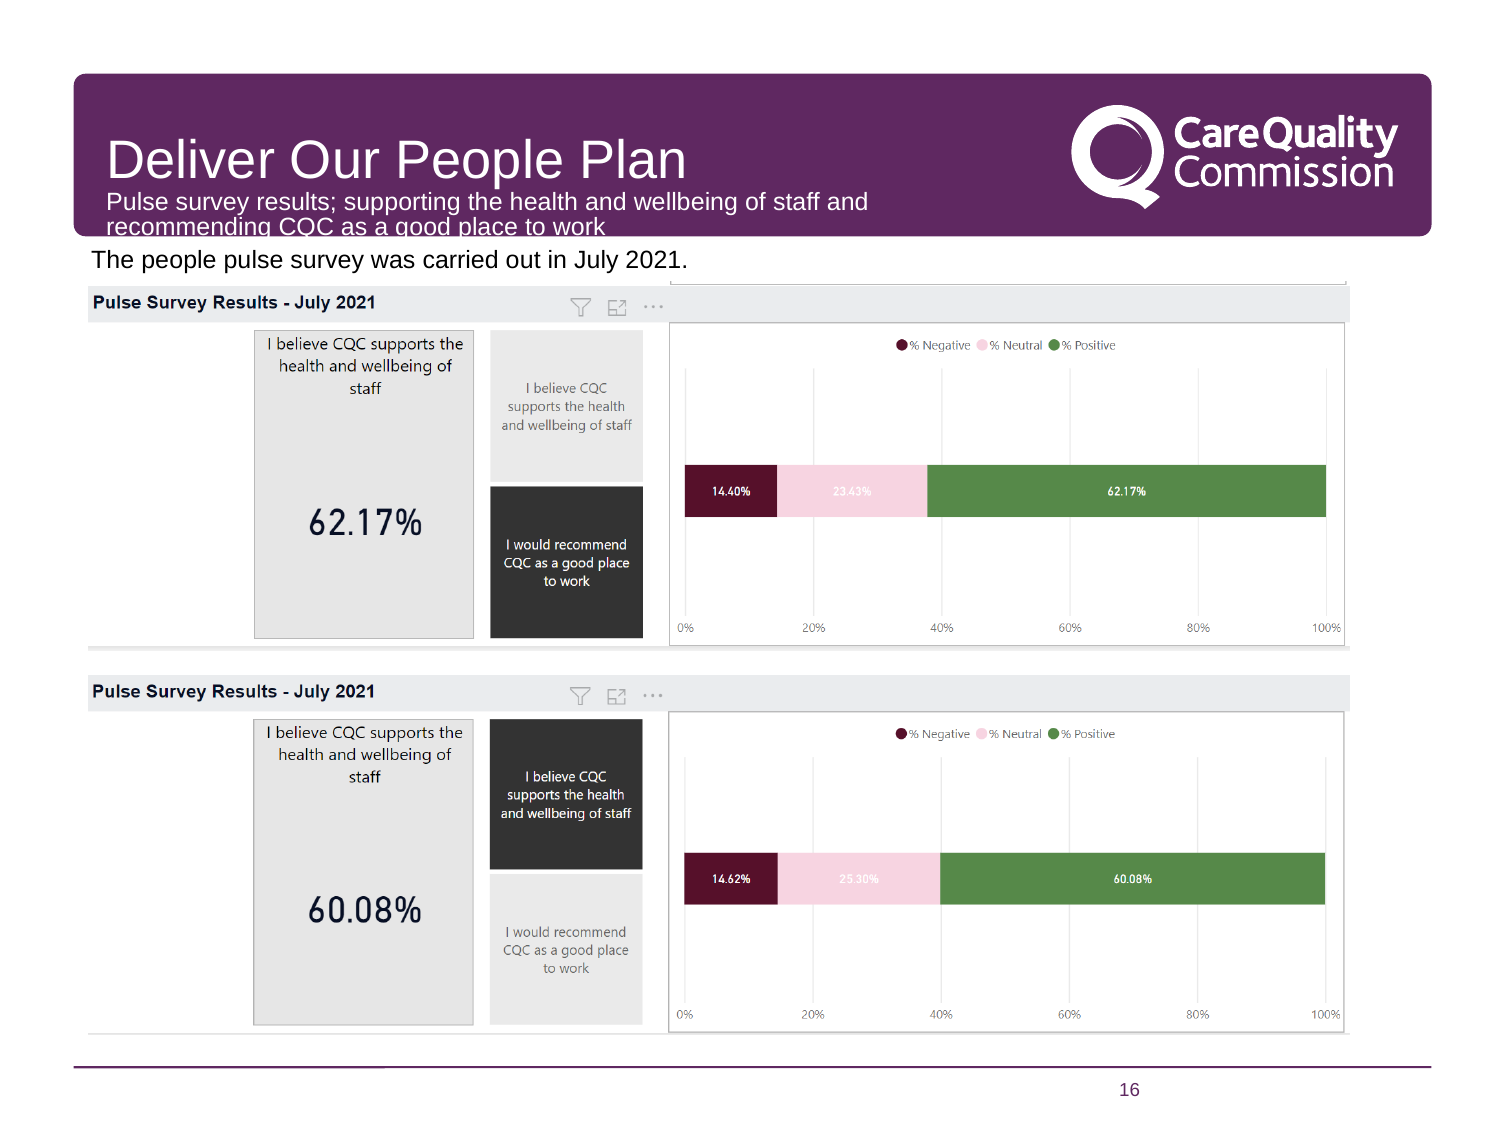

# Deliver Our People Plan Pulse survey results; supporting the health and wellbeing of staff and recommending CQC as a good place to work
The people pulse survey was carried out in July 2021.